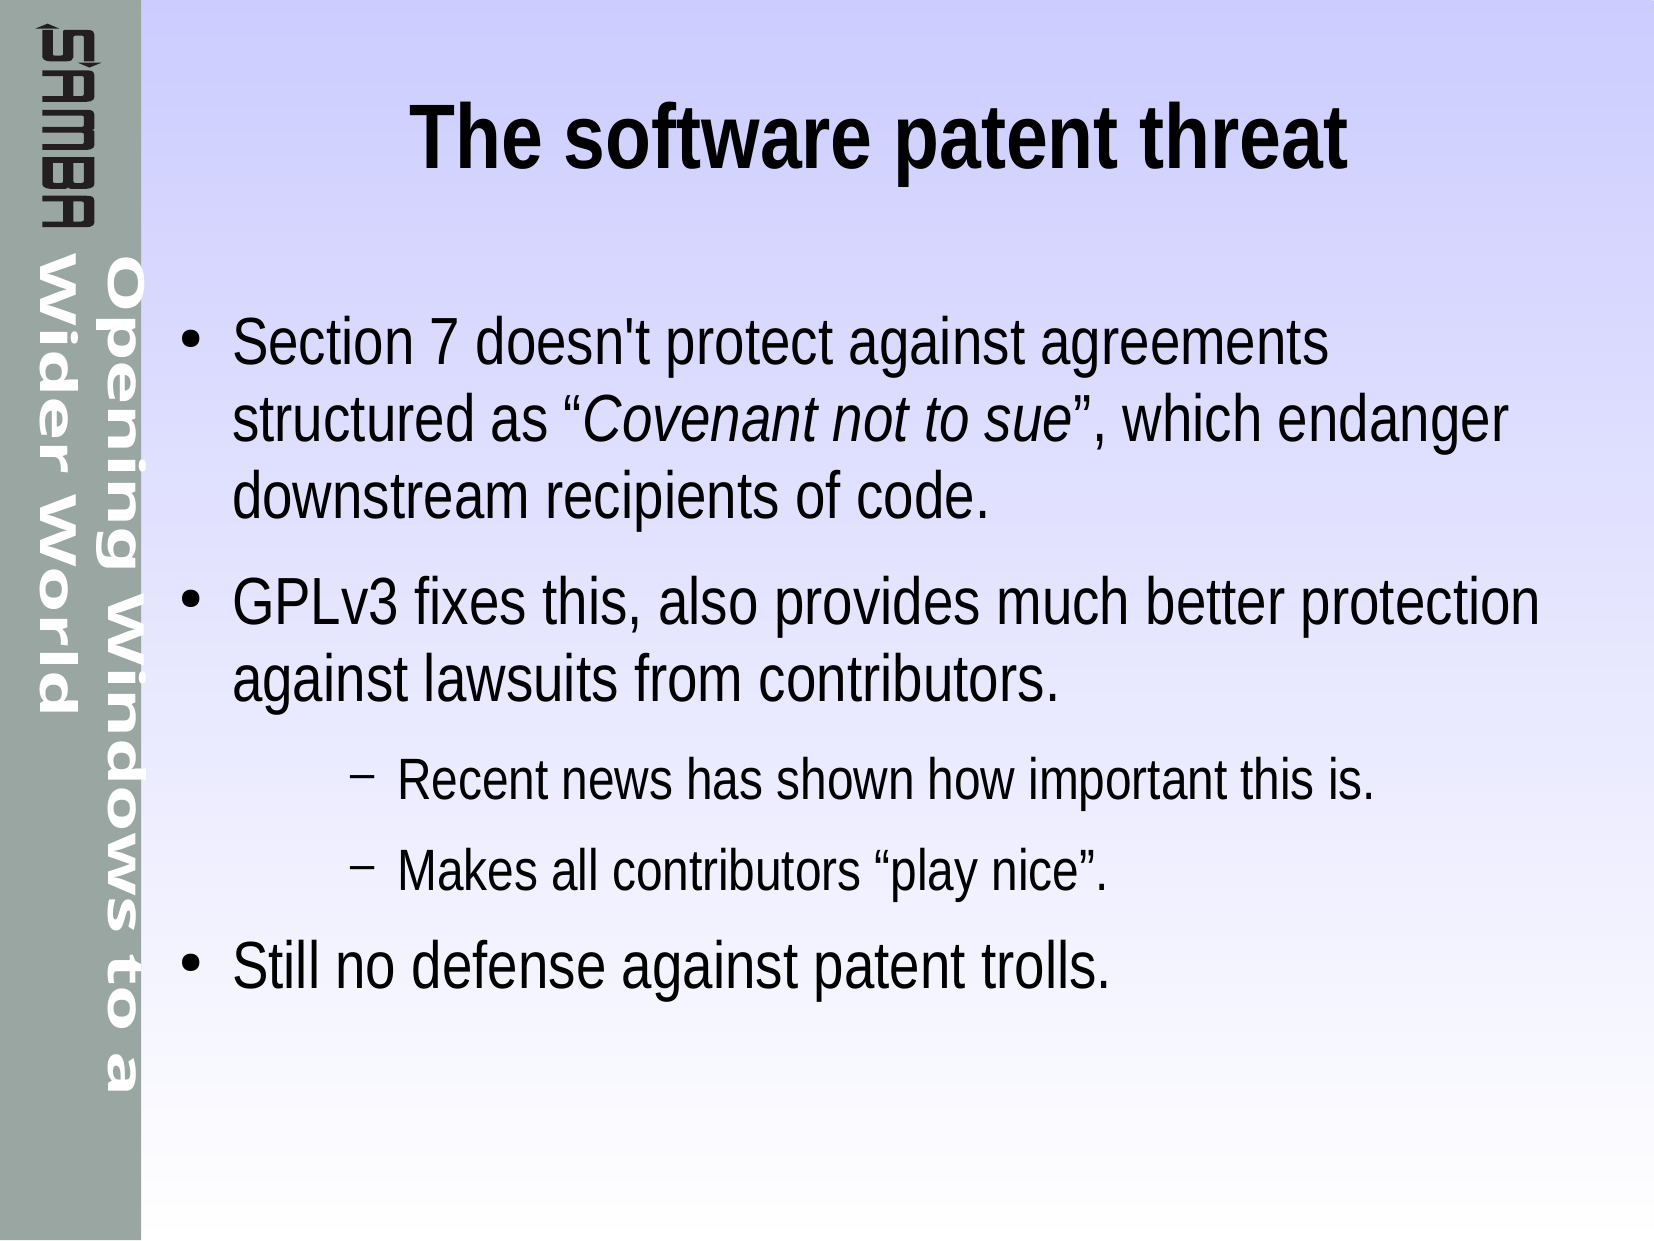

# The software patent threat
Section 7 doesn't protect against agreements structured as “Covenant not to sue”, which endanger downstream recipients of code.
GPLv3 fixes this, also provides much better protection against lawsuits from contributors.
Recent news has shown how important this is.
Makes all contributors “play nice”.
Still no defense against patent trolls.